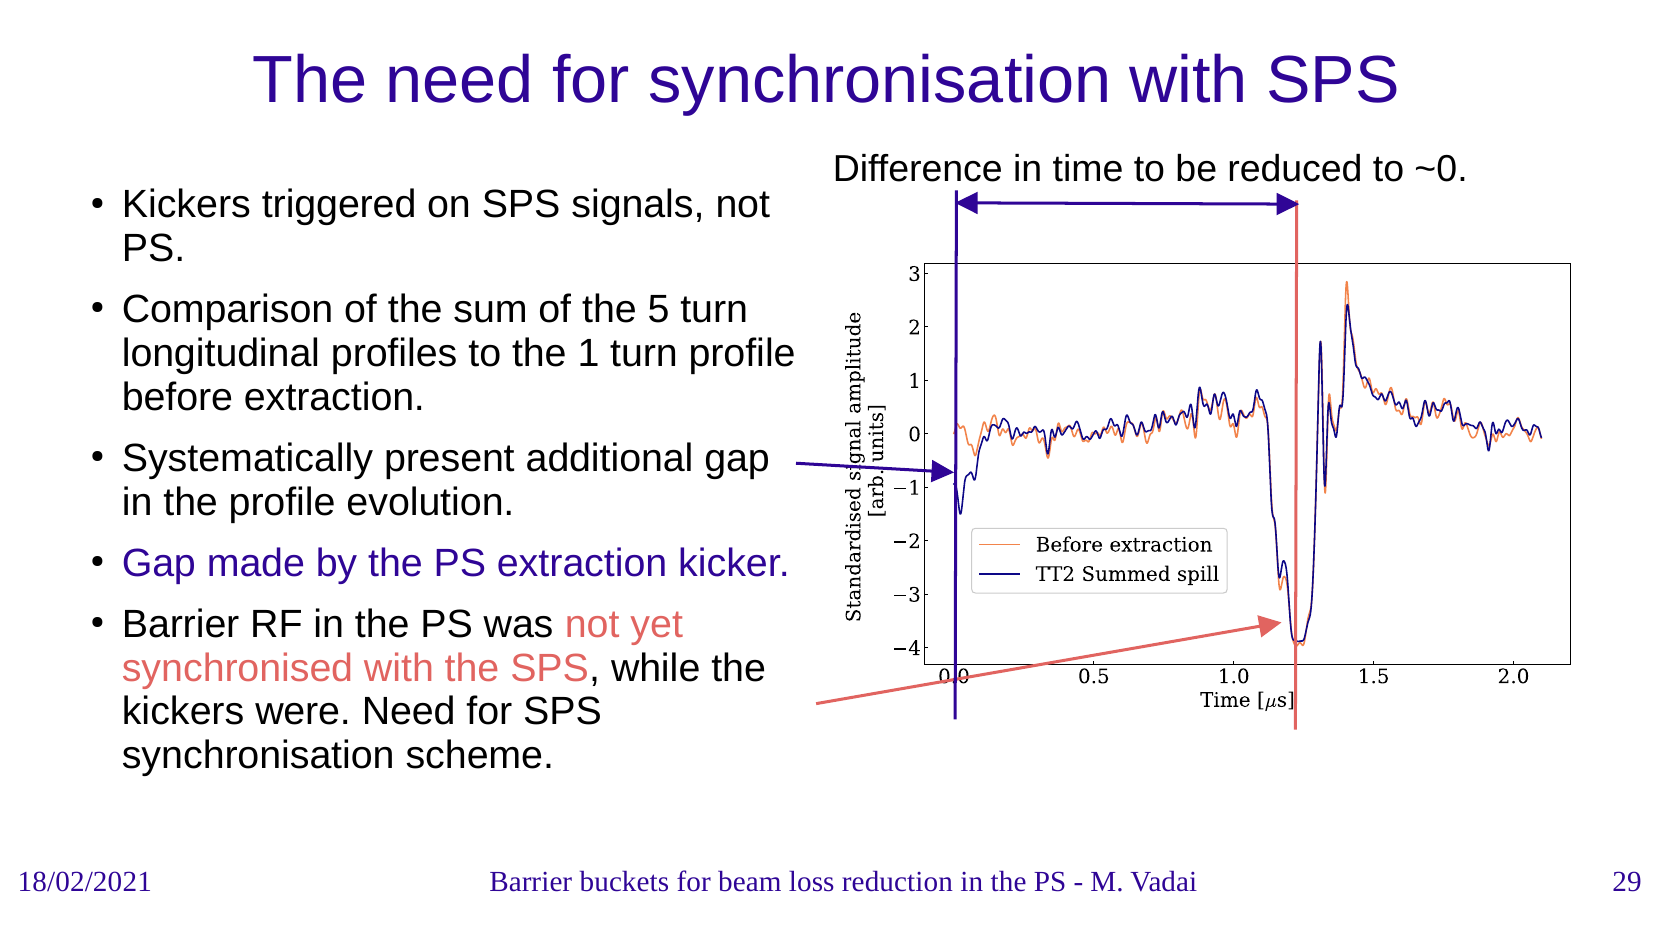

# The need for synchronisation with SPS
Difference in time to be reduced to ~0.
Kickers triggered on SPS signals, not PS.
Comparison of the sum of the 5 turn longitudinal profiles to the 1 turn profile before extraction.
Systematically present additional gap in the profile evolution.
Gap made by the PS extraction kicker.
Barrier RF in the PS was not yet synchronised with the SPS, while the kickers were. Need for SPS synchronisation scheme.
18/02/2021
Barrier buckets for beam loss reduction in the PS - M. Vadai
29